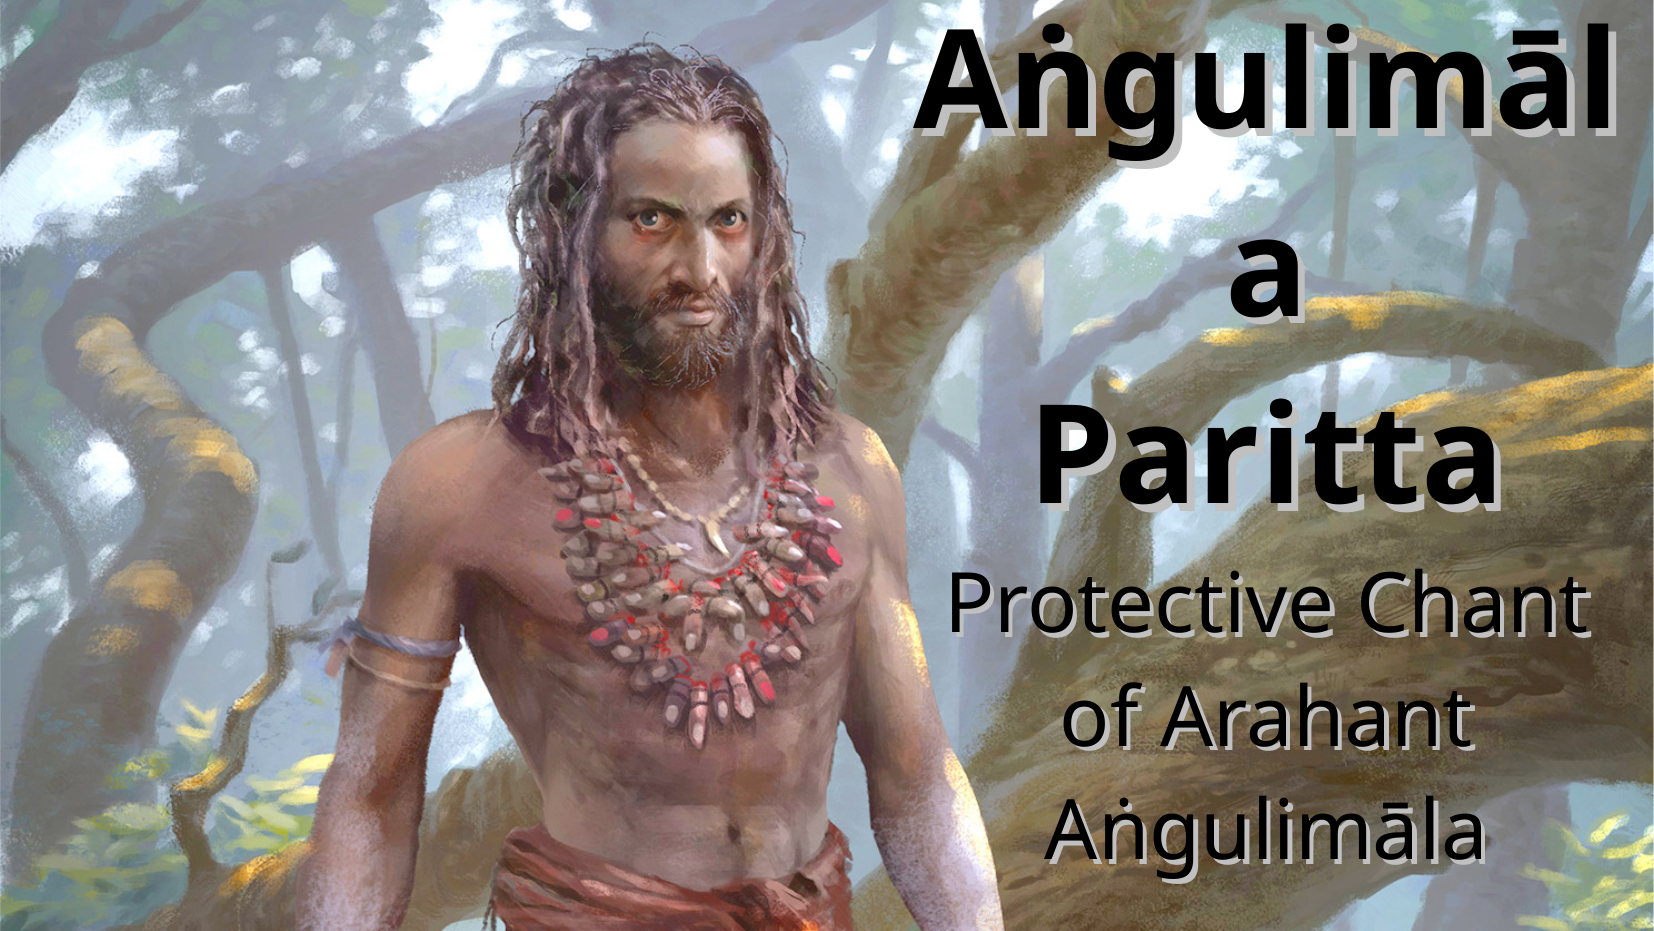

# Aṅgulimāla
Paritta
Protective Chant
of Arahant Aṅgulimāla